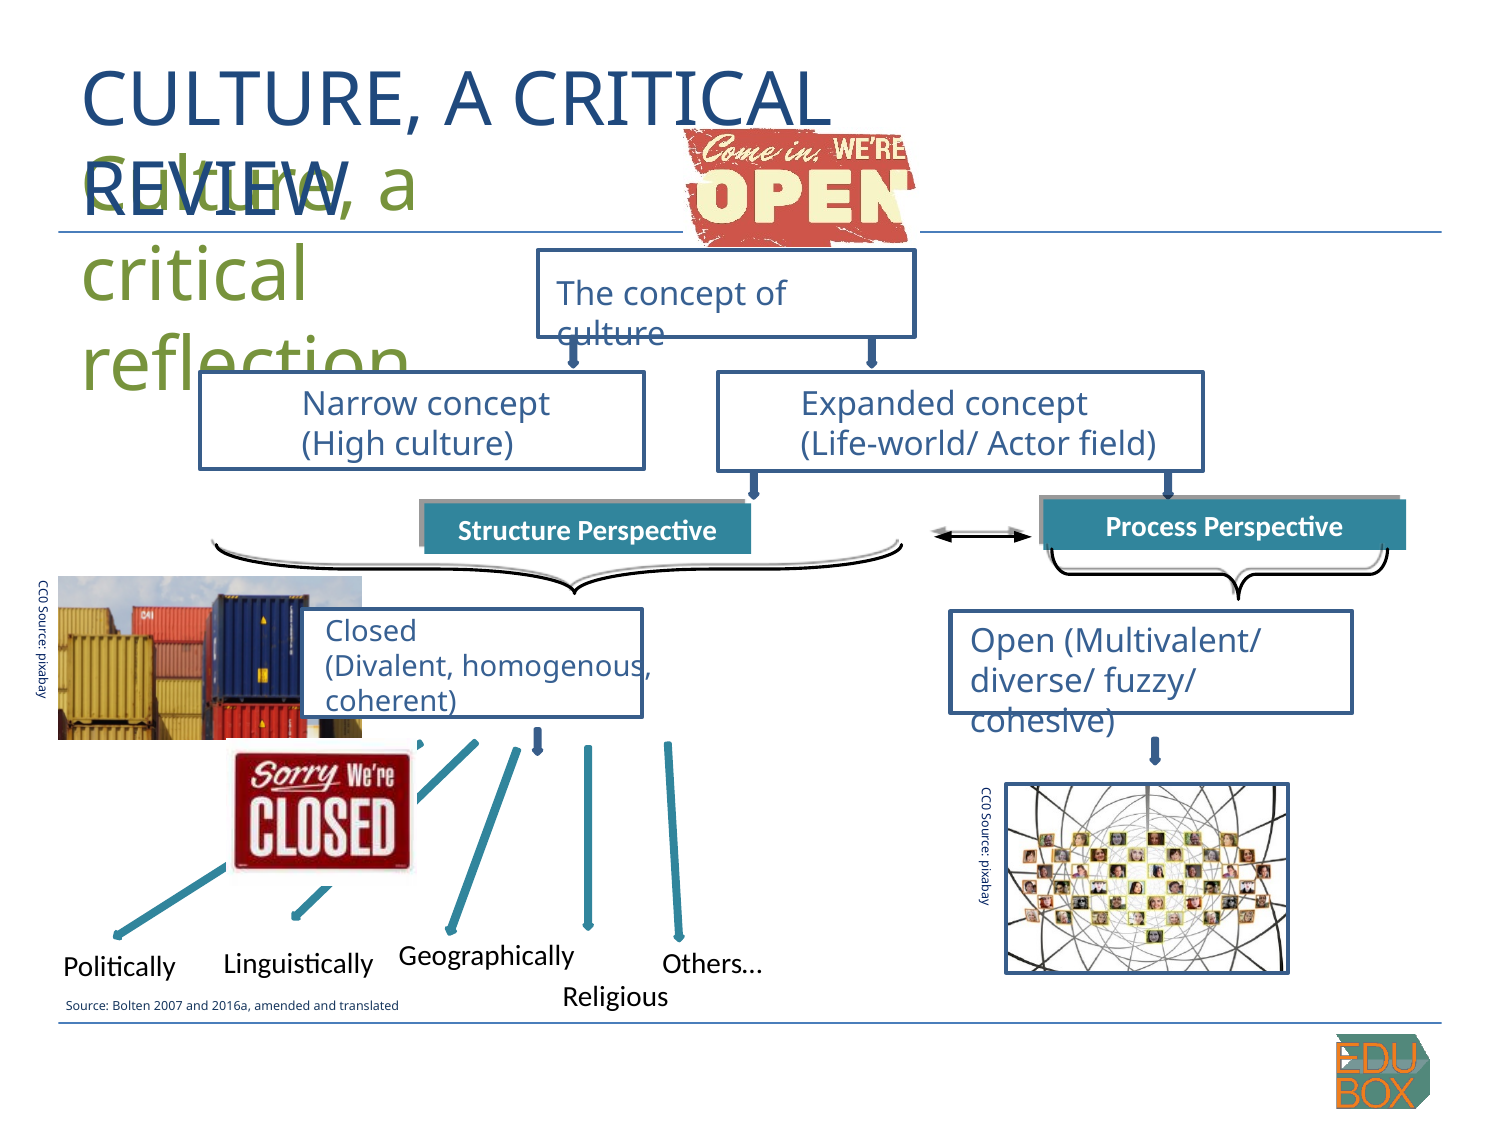

CULTURE, A CRITICAL REVIEW
# Culture, a critical reflection
The concept of culture
Narrow concept
(High culture)
Expanded concept
(Life-world/ Actor field)
Process Perspective
Structure Perspective
Closed
(Divalent, homogenous, coherent)
Open (Multivalent/ diverse/ fuzzy/ cohesive)
CC0 Source: pixabay
CC0 Source: pixabay
Geographically
Linguistically
Others…
Politically
Religious
Source: Bolten 2007 and 2016a, amended and translated